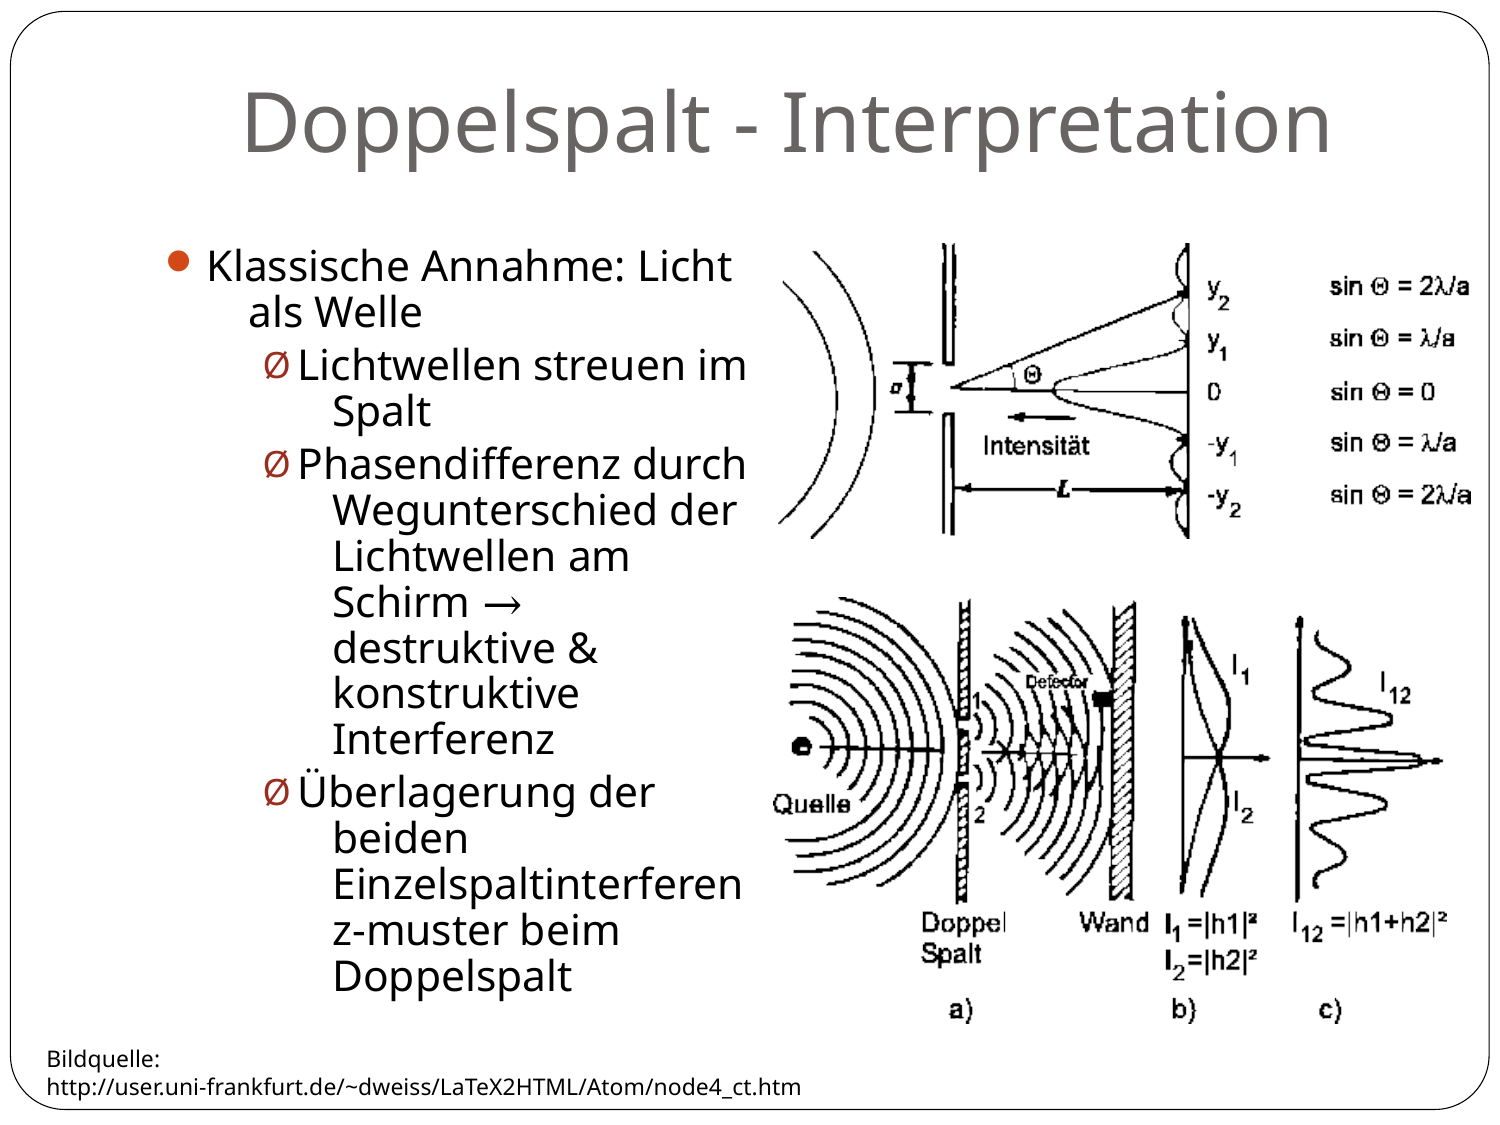

# Doppelspalt - Interpretation
Klassische Annahme: Licht als Welle
Lichtwellen streuen im Spalt
Phasendifferenz durch Wegunterschied der Lichtwellen am Schirm → destruktive & konstruktive Interferenz
Überlagerung der beiden Einzelspaltinterferenz-muster beim Doppelspalt
Bildquelle: http://user.uni-frankfurt.de/~dweiss/LaTeX2HTML/Atom/node4_ct.htm